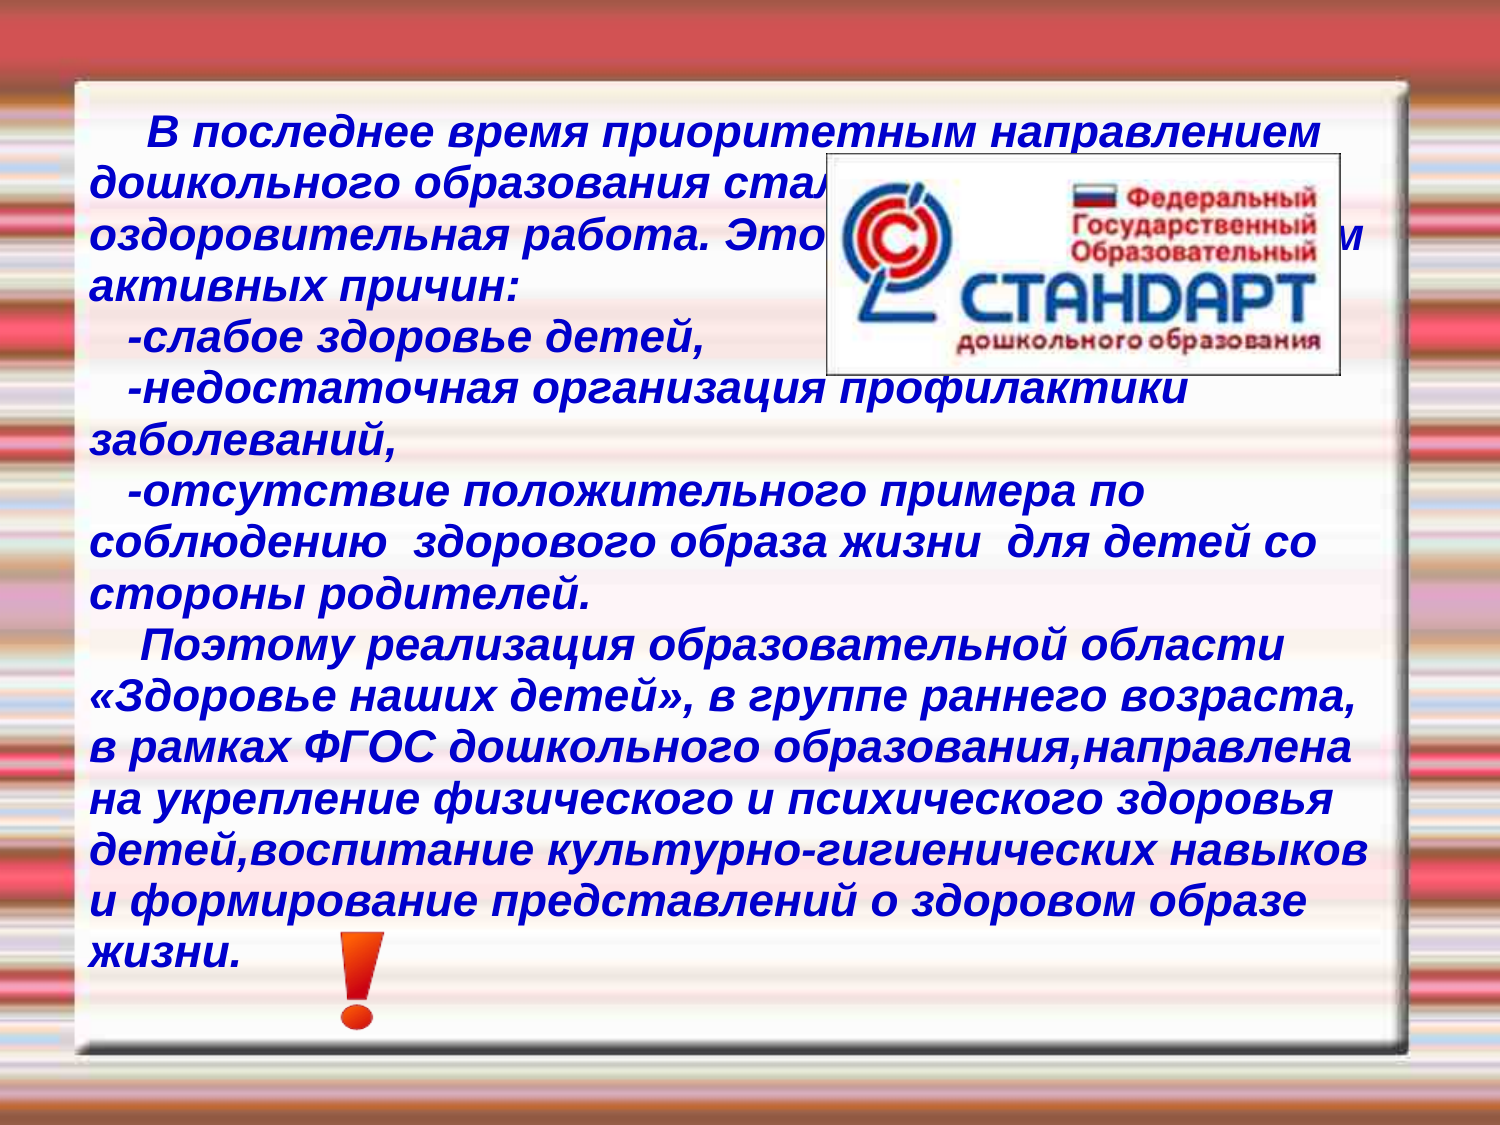

# В последнее время приоритетным направлением дошкольного образования стала физкультурно-оздоровительная работа. Это вызвано целым рядом активных причин: -слабое здоровье детей, -недостаточная организация профилактики заболеваний, -отсутствие положительного примера по соблюдению здорового образа жизни для детей со стороны родителей. Поэтому реализация образовательной области «Здоровье наших детей», в группе раннего возраста, в рамках ФГОС дошкольного образования,направлена на укрепление физического и психического здоровья детей,воспитание культурно-гигиенических навыков и формирование представлений о здоровом образе жизни.